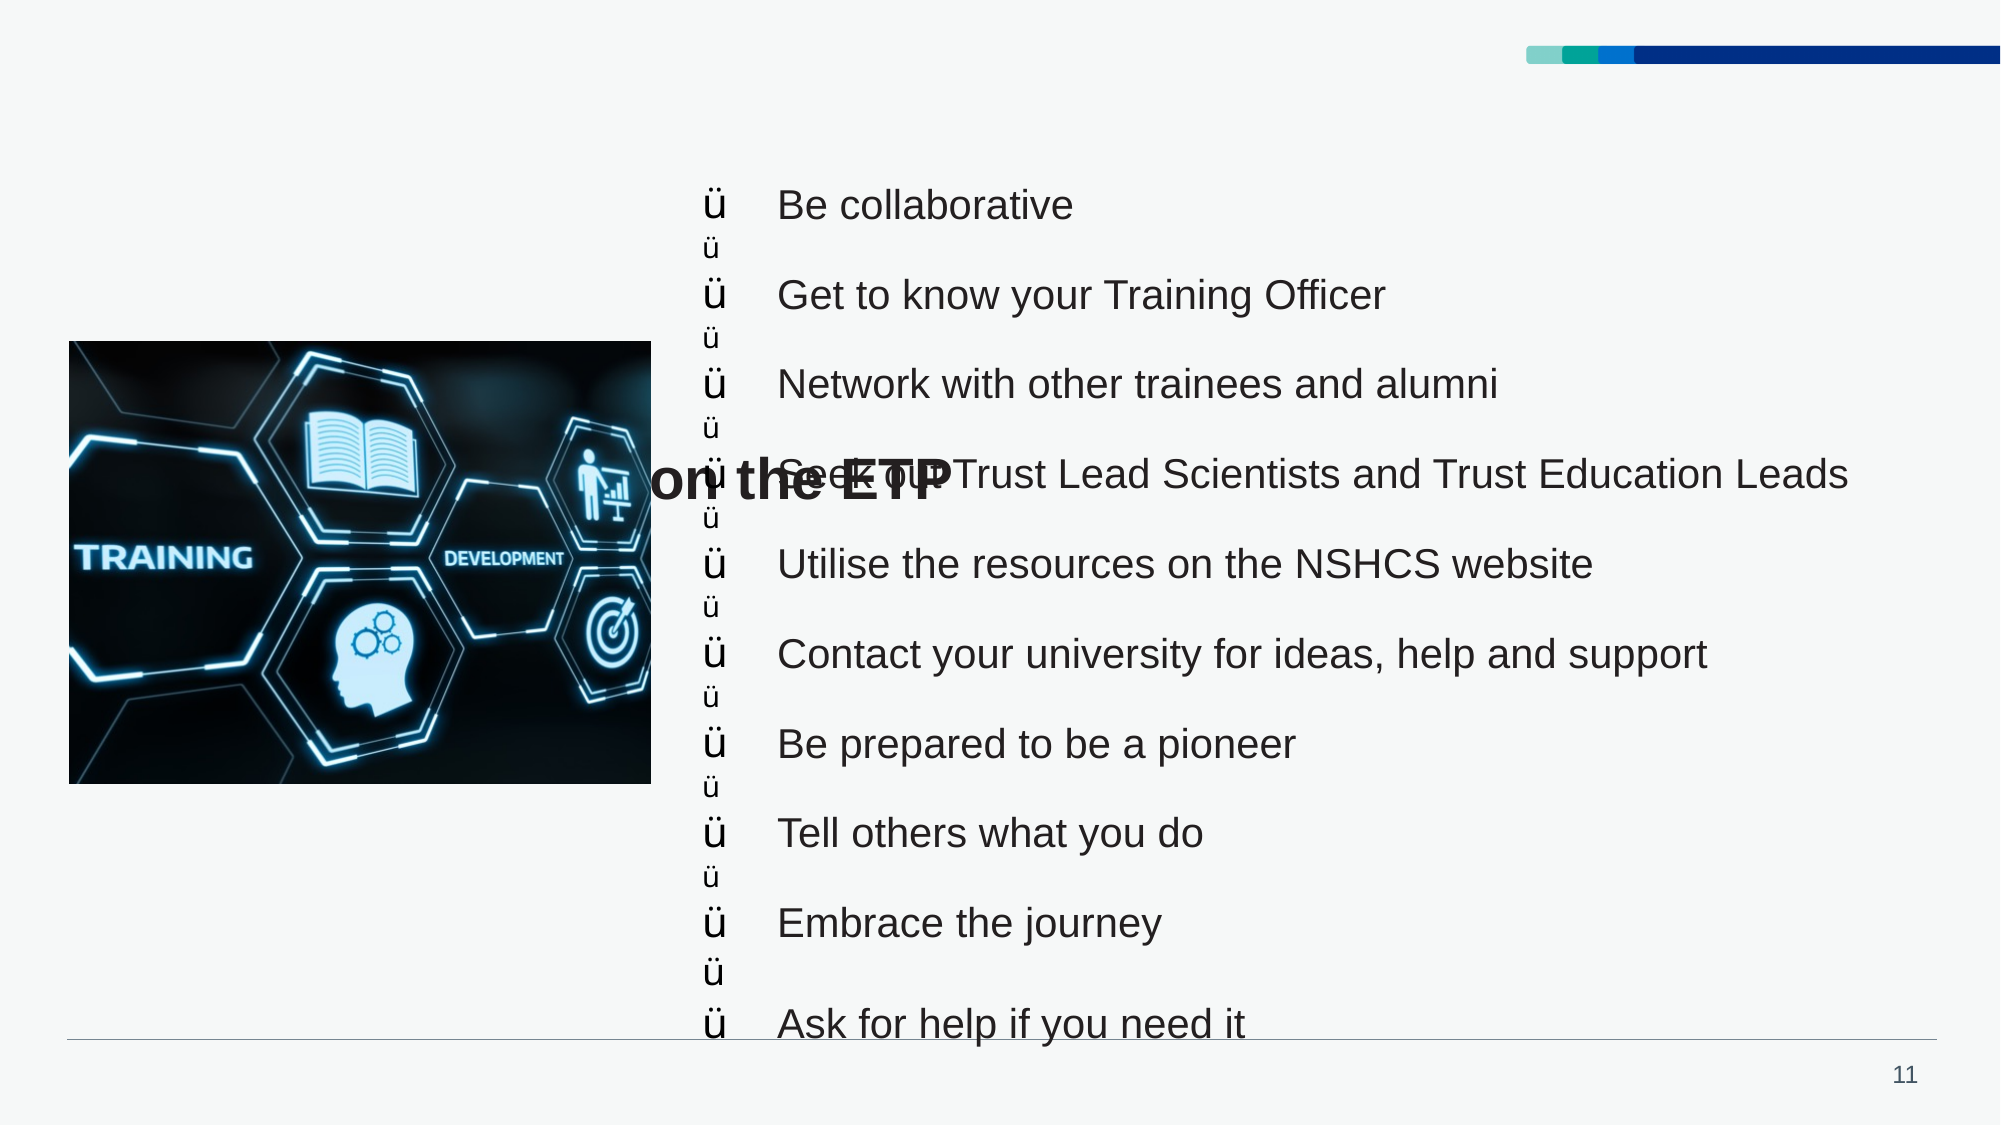

Be collaborative
Get to know your Training Officer
Network with other trainees and alumni
Seek out Trust Lead Scientists and Trust Education Leads
Utilise the resources on the NSHCS website
Contact your university for ideas, help and support
Be prepared to be a pioneer
Tell others what you do
Embrace the journey
Ask for help if you need it
# Top tips for success on the ETP